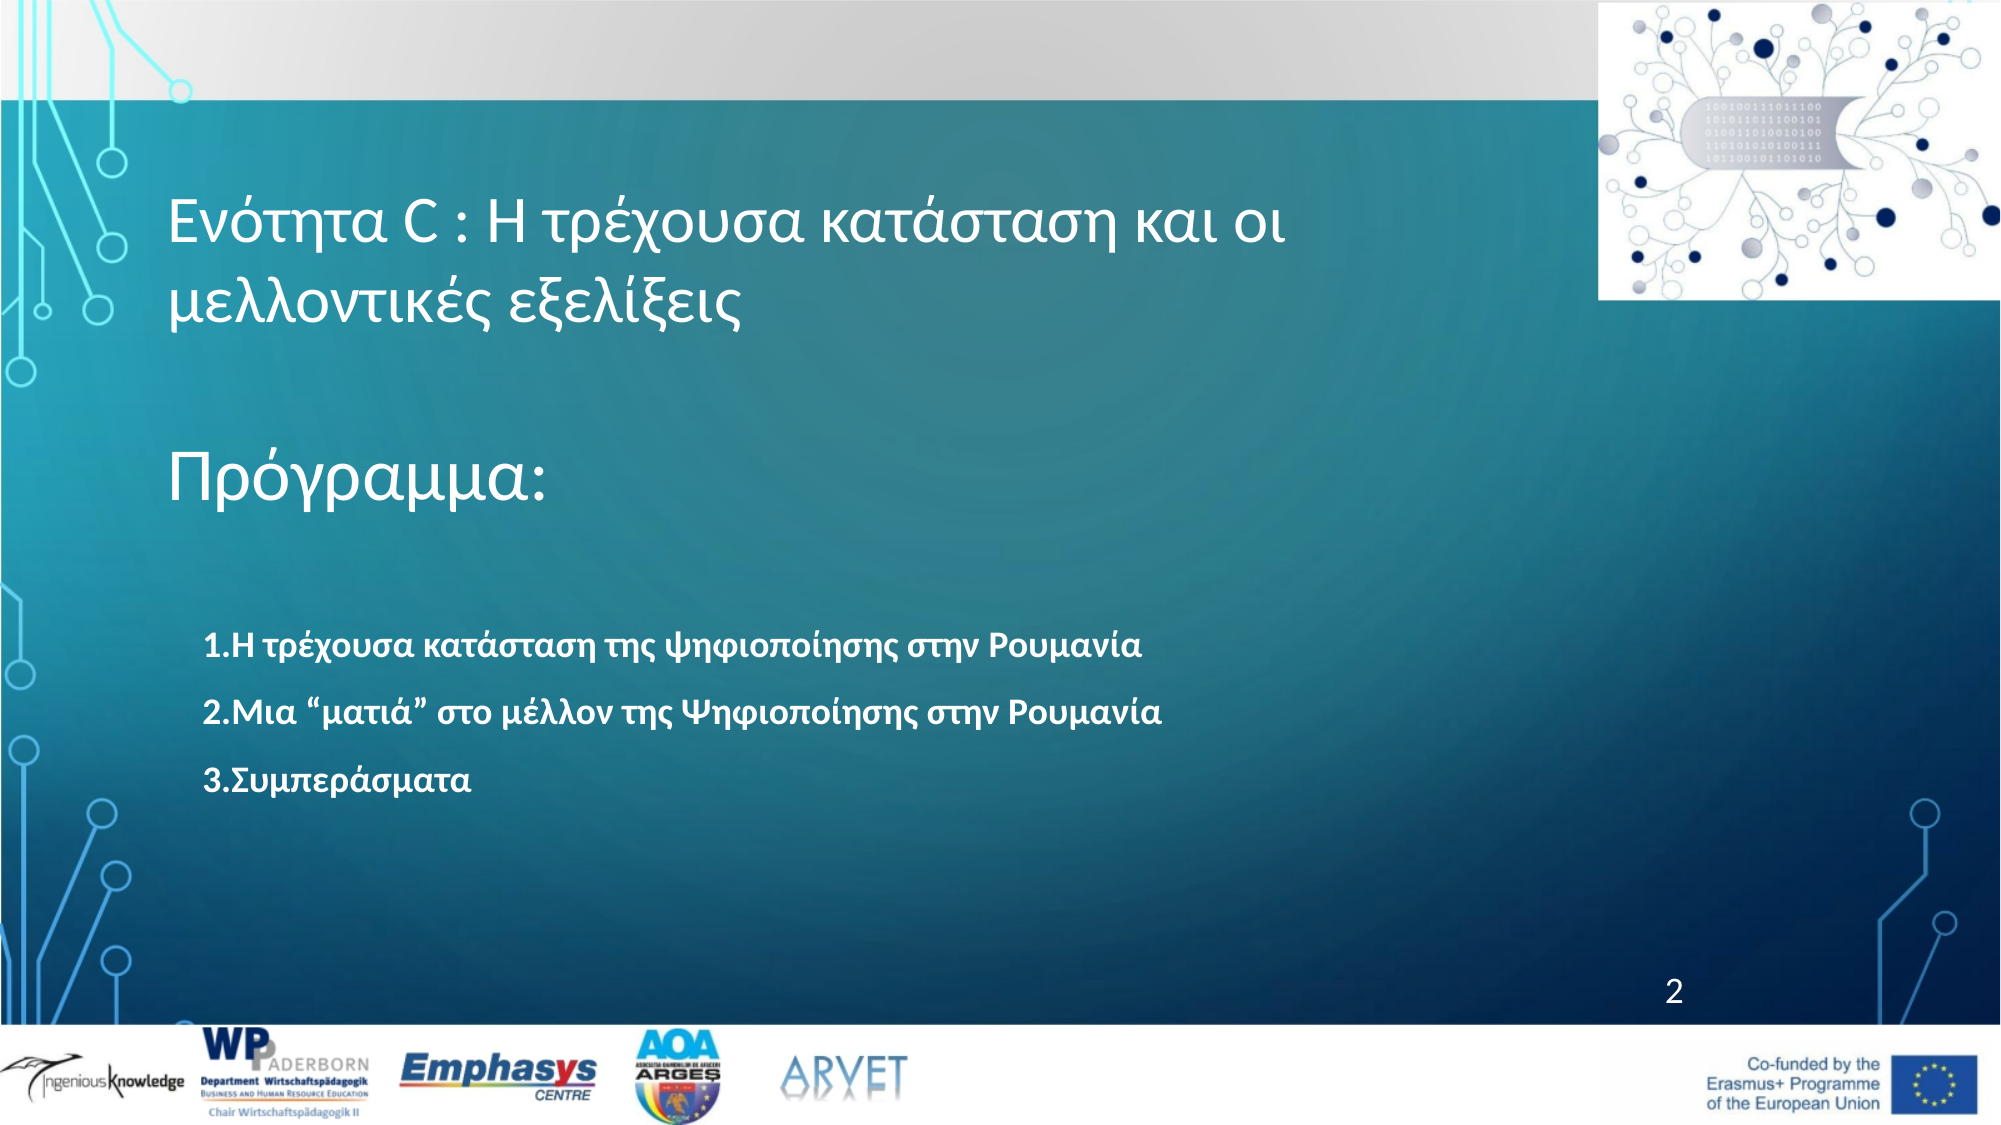

Ενότητα C : Η τρέχουσα κατάσταση και οι
μελλοντικές εξελίξεις
Πρόγραμμα:
Η τρέχουσα κατάσταση της ψηφιοποίησης στην Ρουμανία
Μια “ματιά” στο μέλλον της Ψηφιοποίησης στην Ρουμανία
Συμπεράσματα